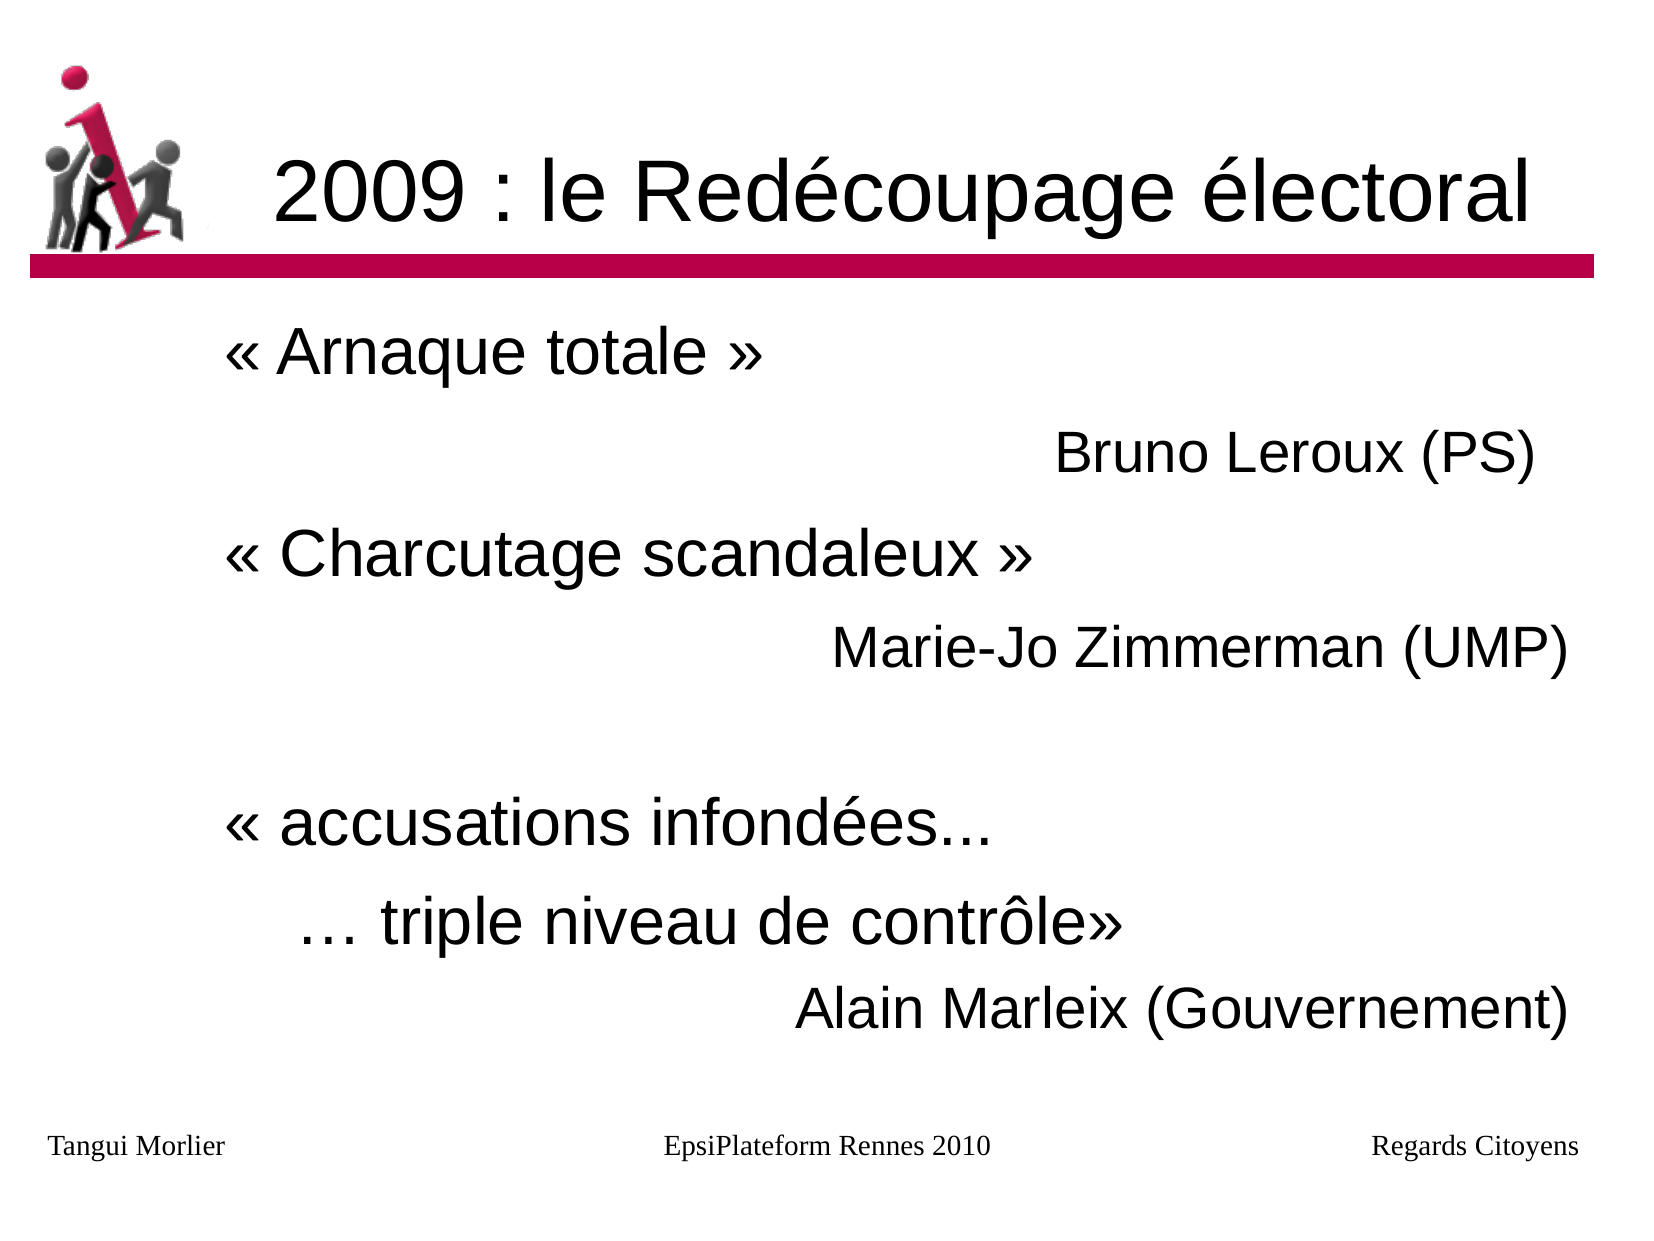

# 2009 : le Redécoupage électoral
« Arnaque totale »
Bruno Leroux (PS)
« Charcutage scandaleux »
Marie-Jo Zimmerman (UMP)
« accusations infondées...
… triple niveau de contrôle»
Alain Marleix (Gouvernement)
Tangui Morlier - Open World Forum 2010